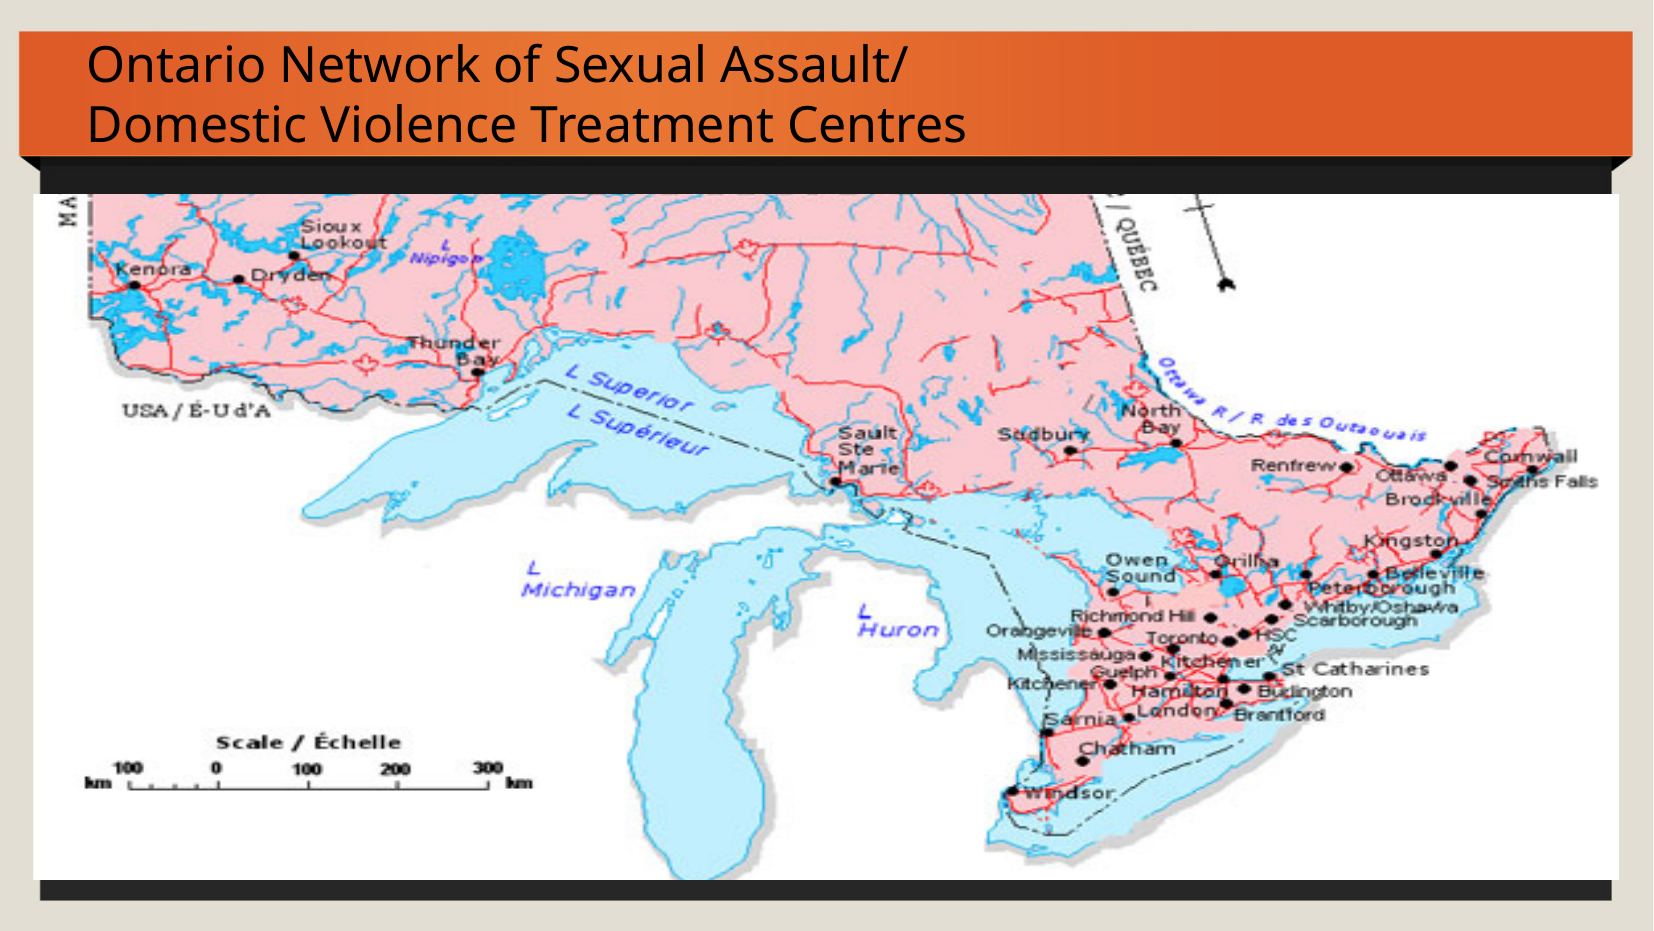

# Ontario Network of Sexual Assault/ Domestic Violence Treatment Centres